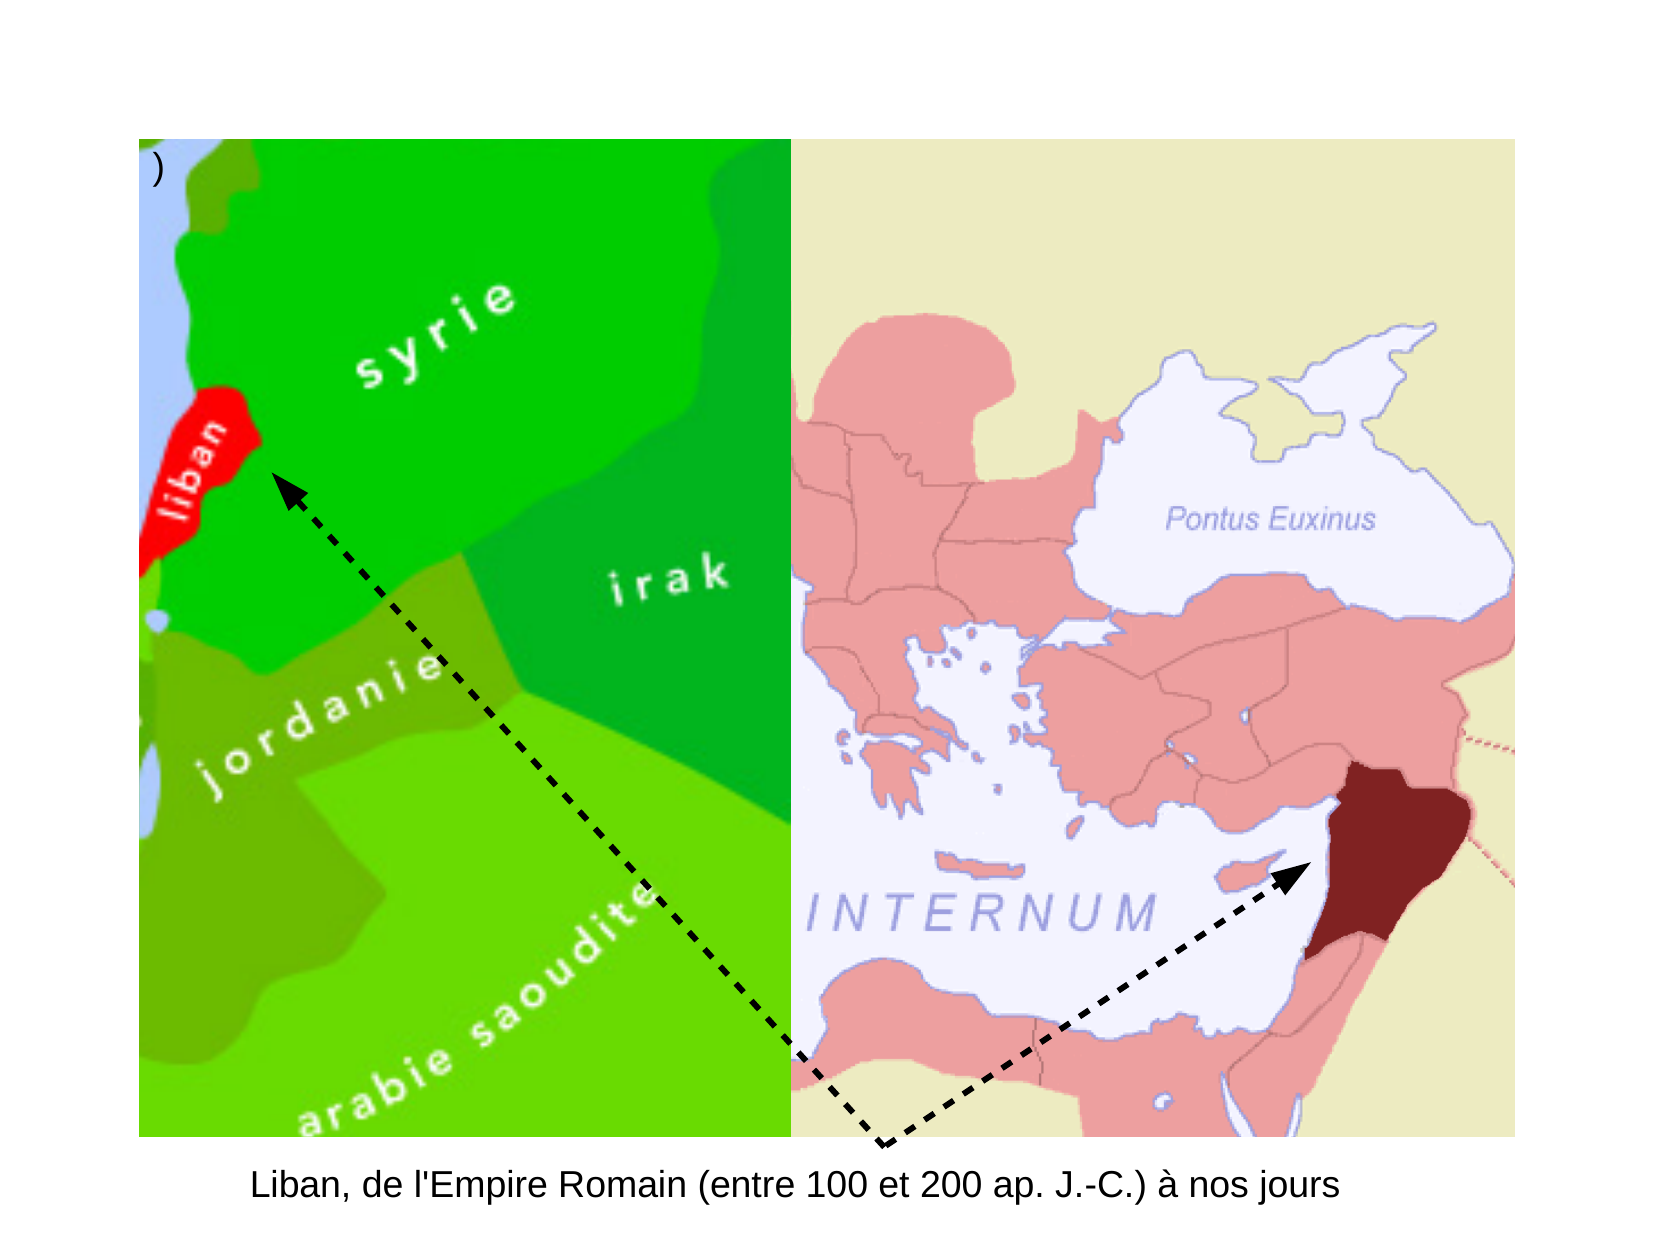

)
Liban, de l'Empire Romain (entre 100 et 200 ap. J.-C.) à nos jours